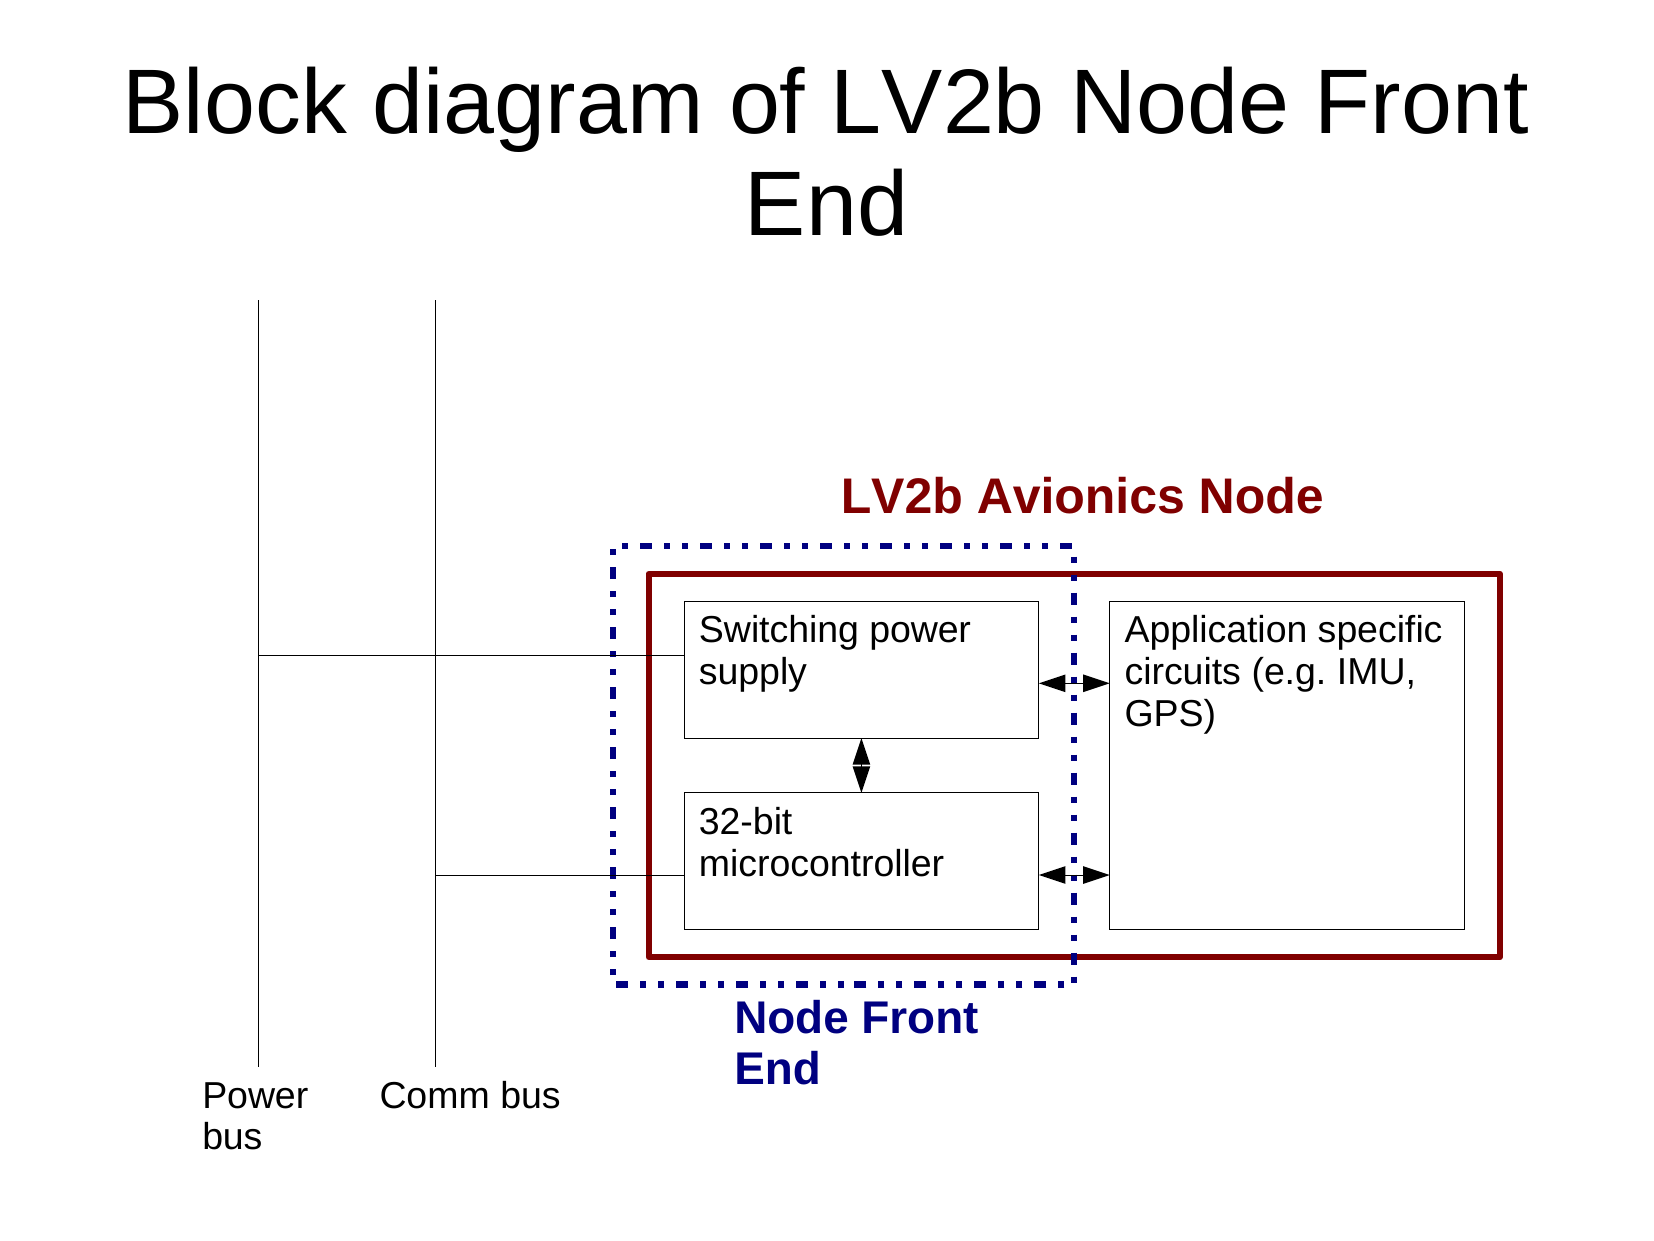

# Block diagram of LV2b Node Front End
LV2b Avionics Node
Switching power supply
Application specific circuits (e.g. IMU, GPS)
32-bit microcontroller
Node Front End
Power bus
Comm bus